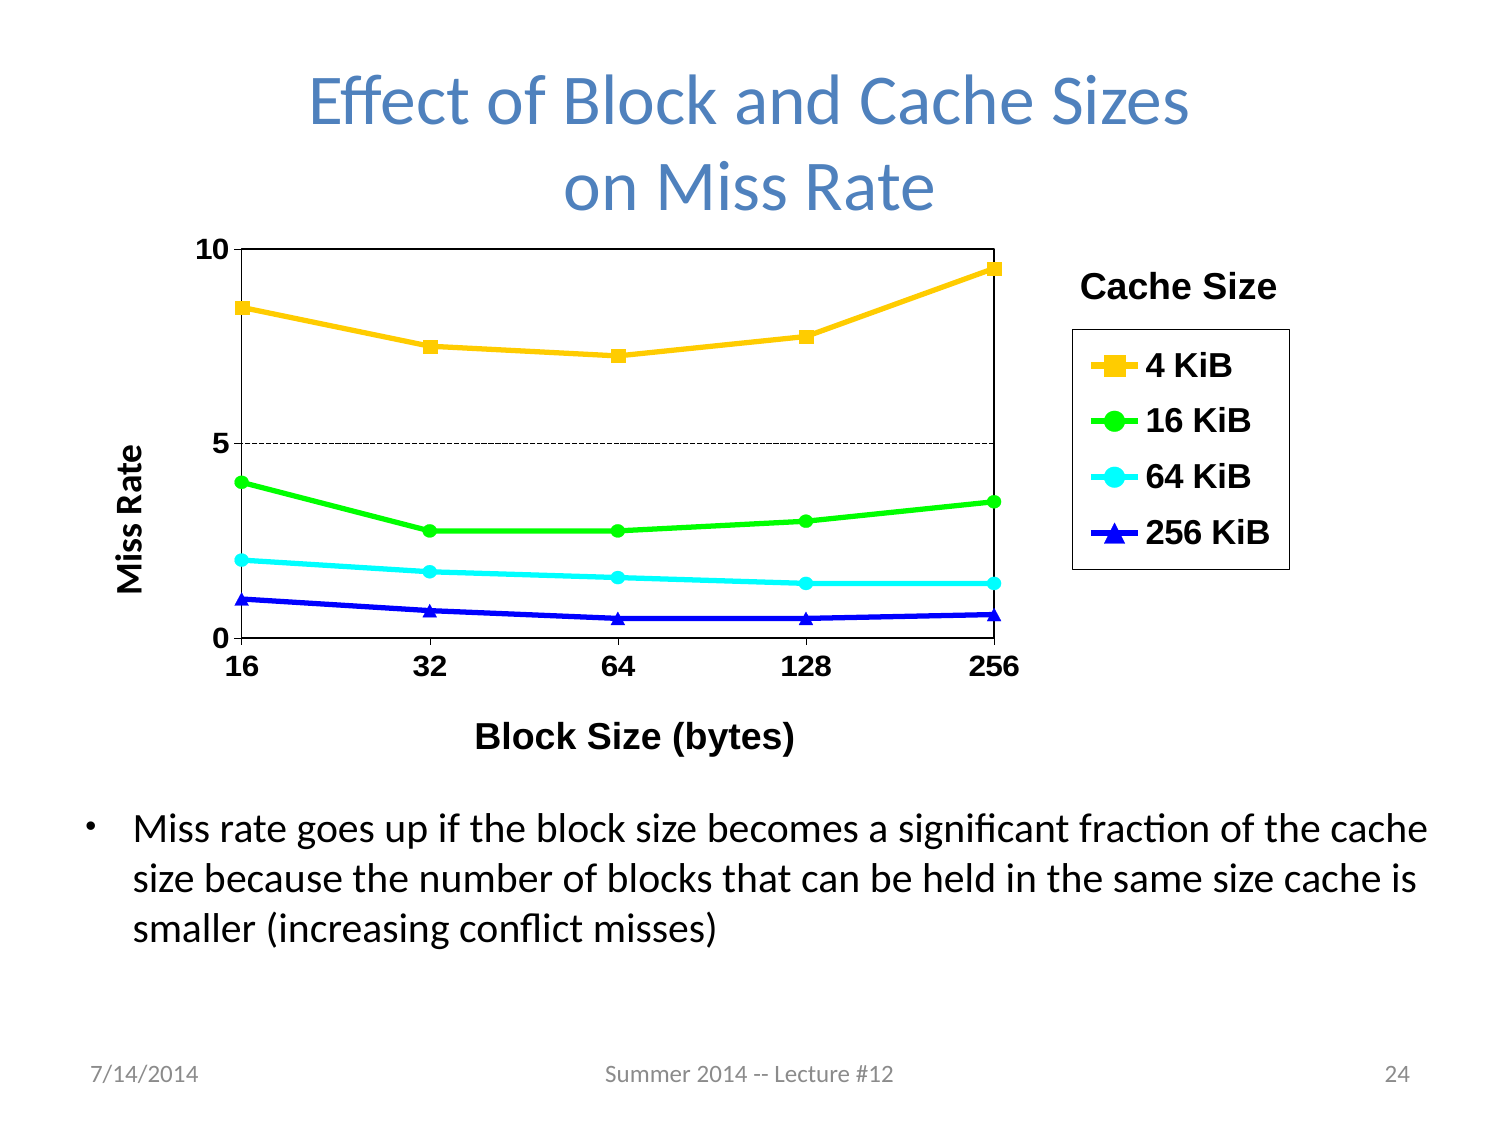

# Effect of Block and Cache Sizes on Miss Rate
Cache Size
Miss Rate
Block Size (bytes)
Miss rate goes up if the block size becomes a significant fraction of the cache size because the number of blocks that can be held in the same size cache is smaller (increasing conflict misses)
7/14/2014
Summer 2014 -- Lecture #12